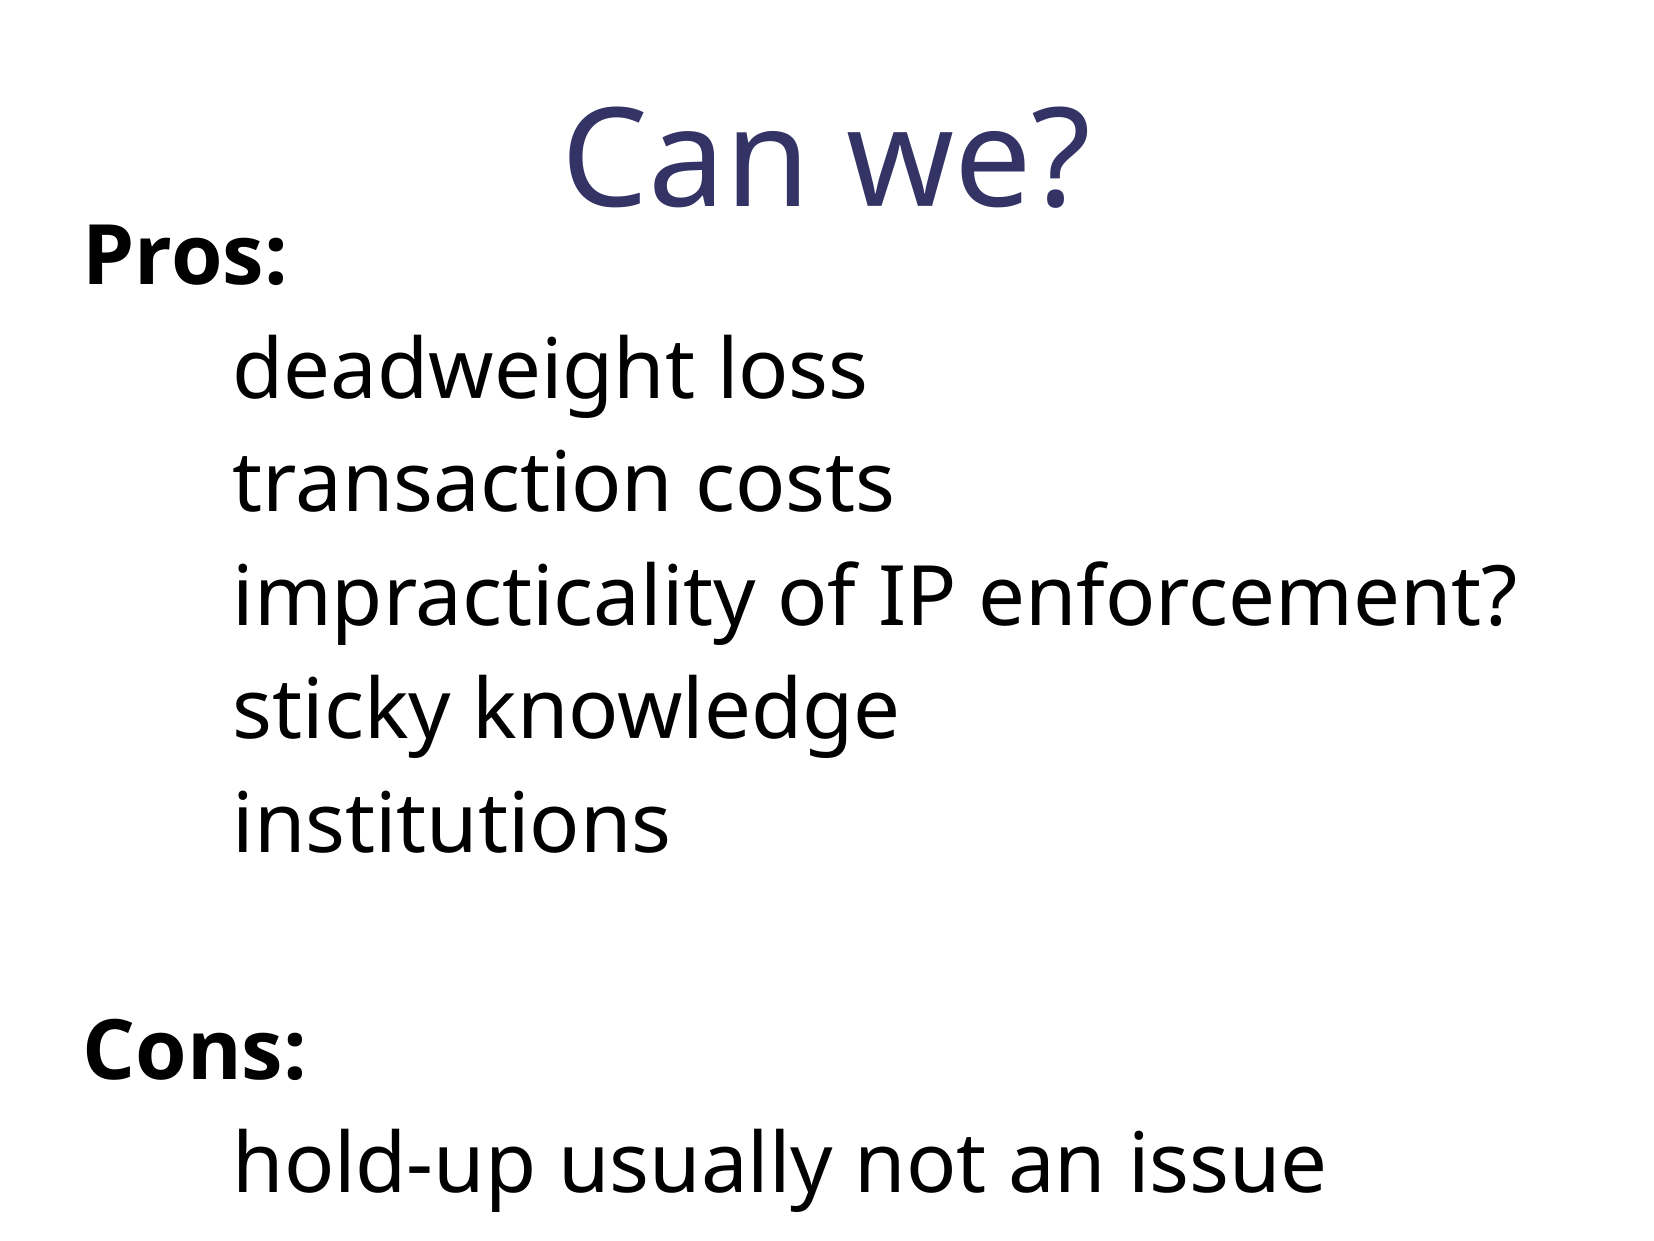

# Can we?
Pros:
		deadweight loss
		transaction costs
		impracticality of IP enforcement?
		sticky knowledge
		institutions
Cons:
		hold-up usually not an issue